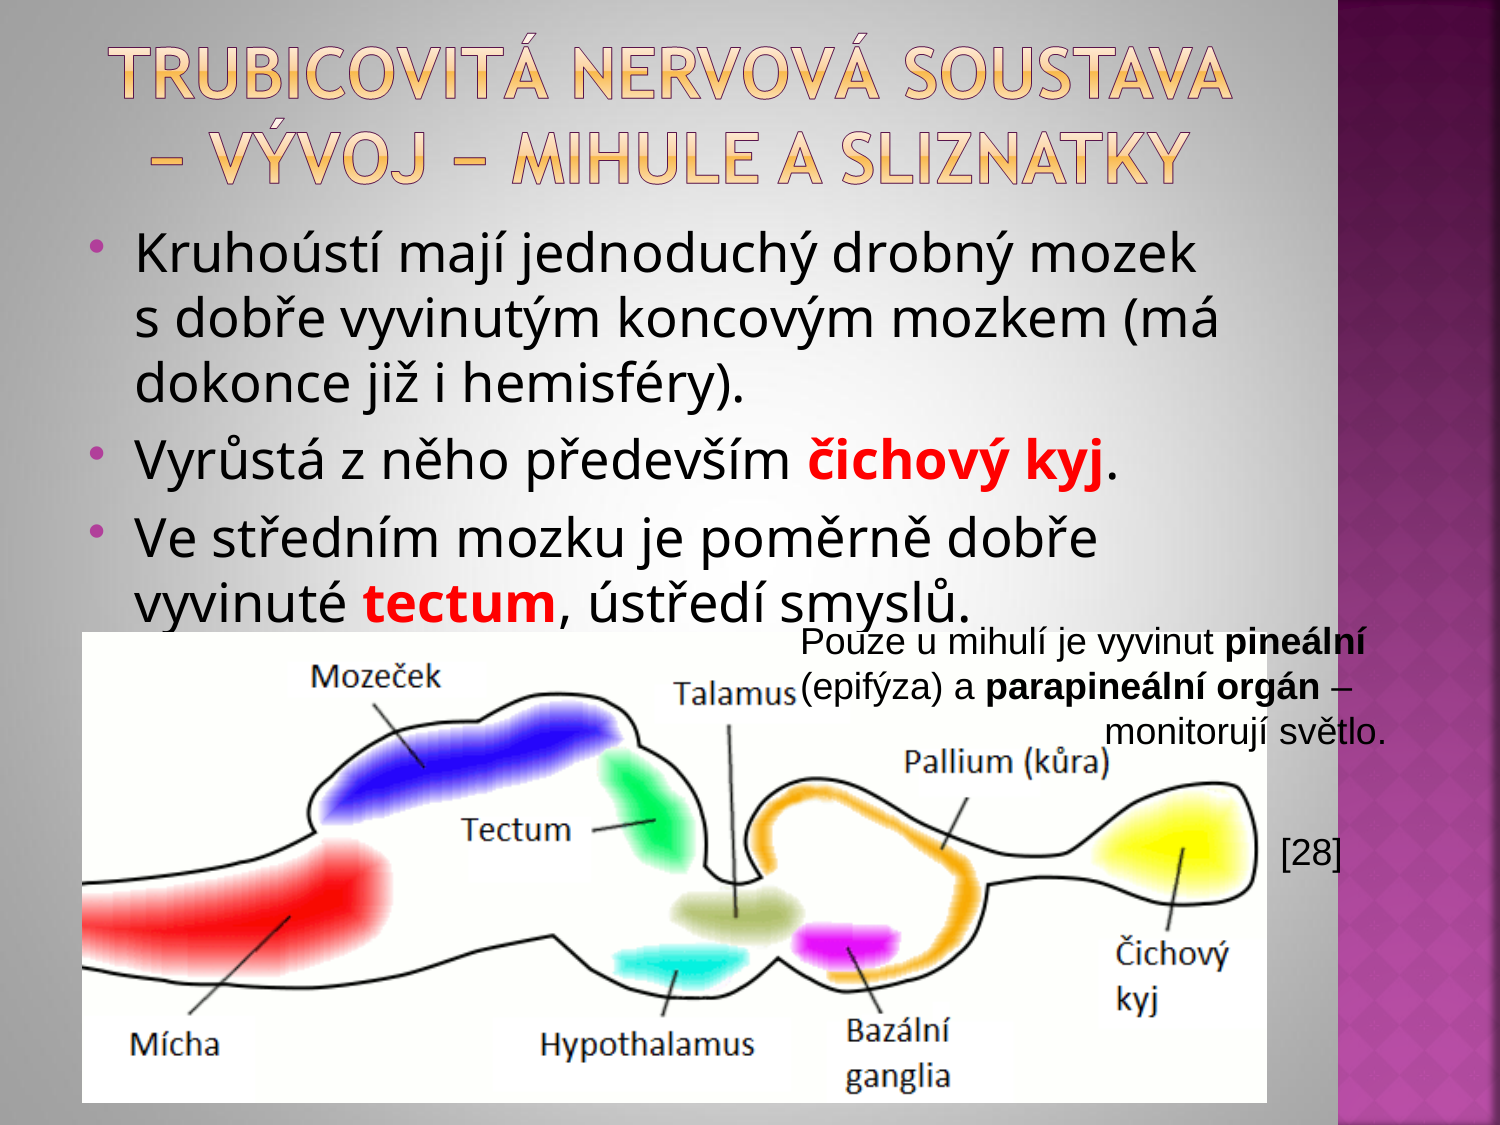

# Kruhoústí mají jednoduchý drobný mozek s dobře vyvinutým koncovým mozkem (má dokonce již i hemisféry).
Vyrůstá z něho především čichový kyj.
Ve středním mozku je poměrně dobře vyvinuté tectum, ústředí smyslů.
Pouze u mihulí je vyvinut pineální (epifýza) a parapineální orgán –
 monitorují světlo.
[28]